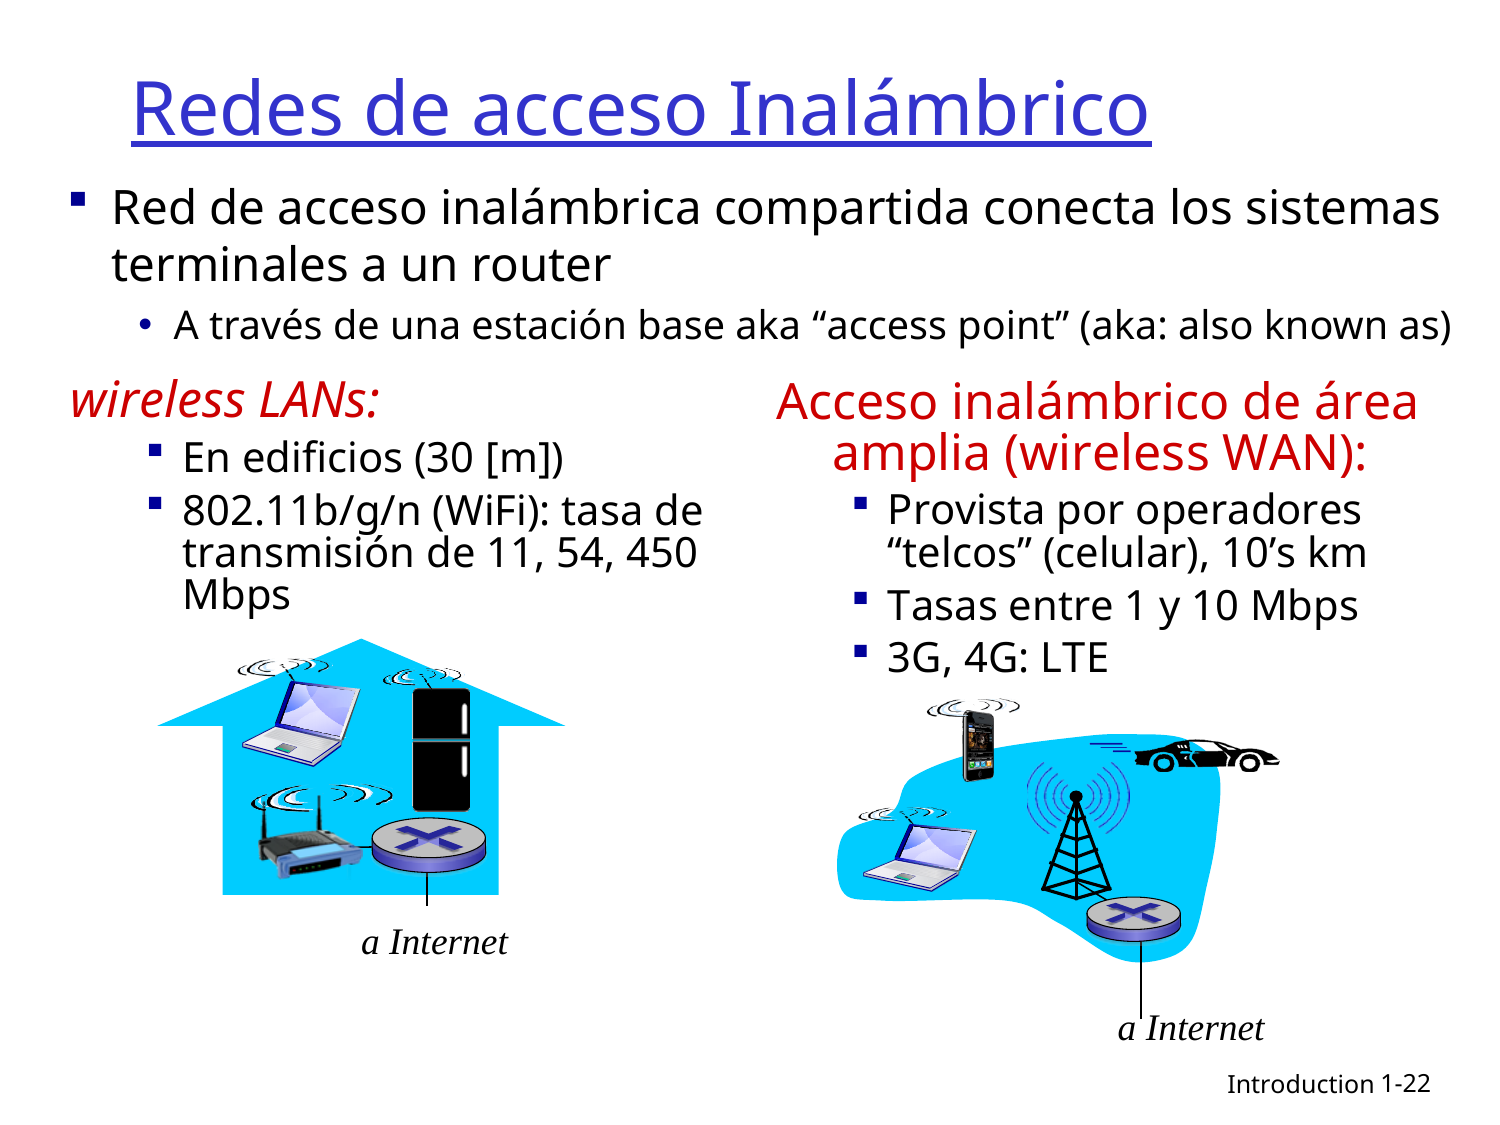

# Redes de acceso Inalámbrico
Red de acceso inalámbrica compartida conecta los sistemas terminales a un router
A través de una estación base aka “access point” (aka: also known as)
Acceso inalámbrico de área amplia (wireless WAN):
Provista por operadores “telcos” (celular), 10’s km
Tasas entre 1 y 10 Mbps
3G, 4G: LTE
wireless LANs:
En edificios (30 [m])
802.11b/g/n (WiFi): tasa de transmisión de 11, 54, 450 Mbps
a Internet
a Internet
Introduction